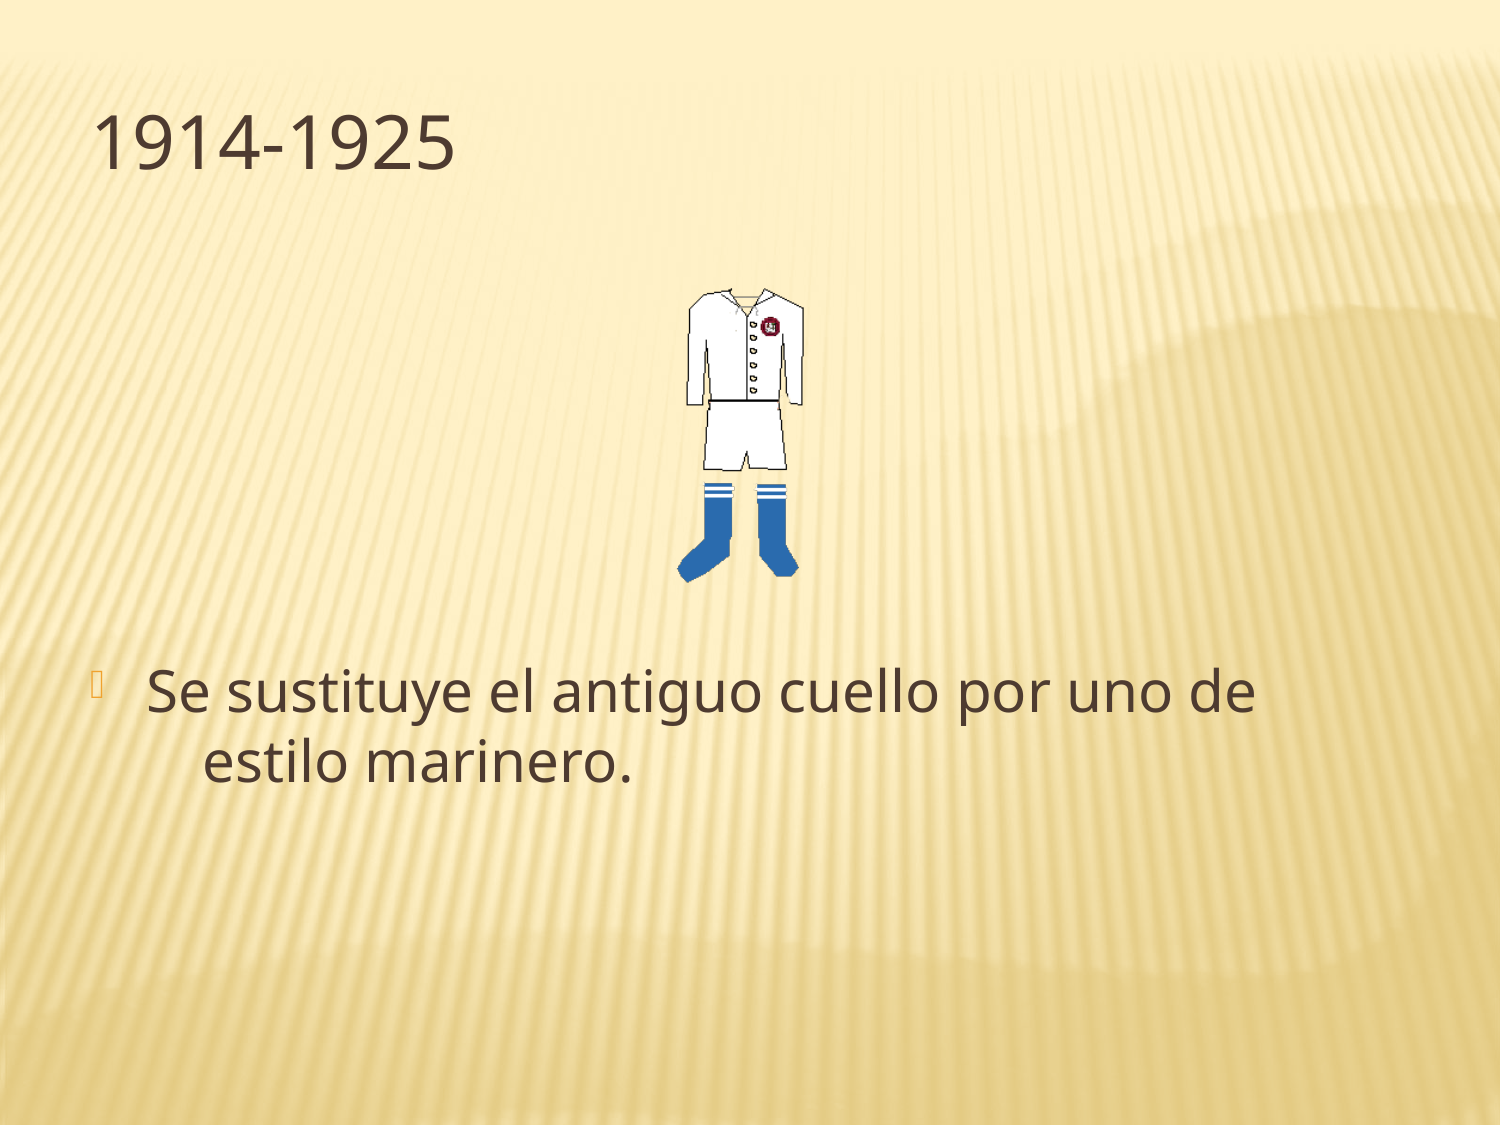

# 1914-1925
Se sustituye el antiguo cuello por uno de estilo marinero.